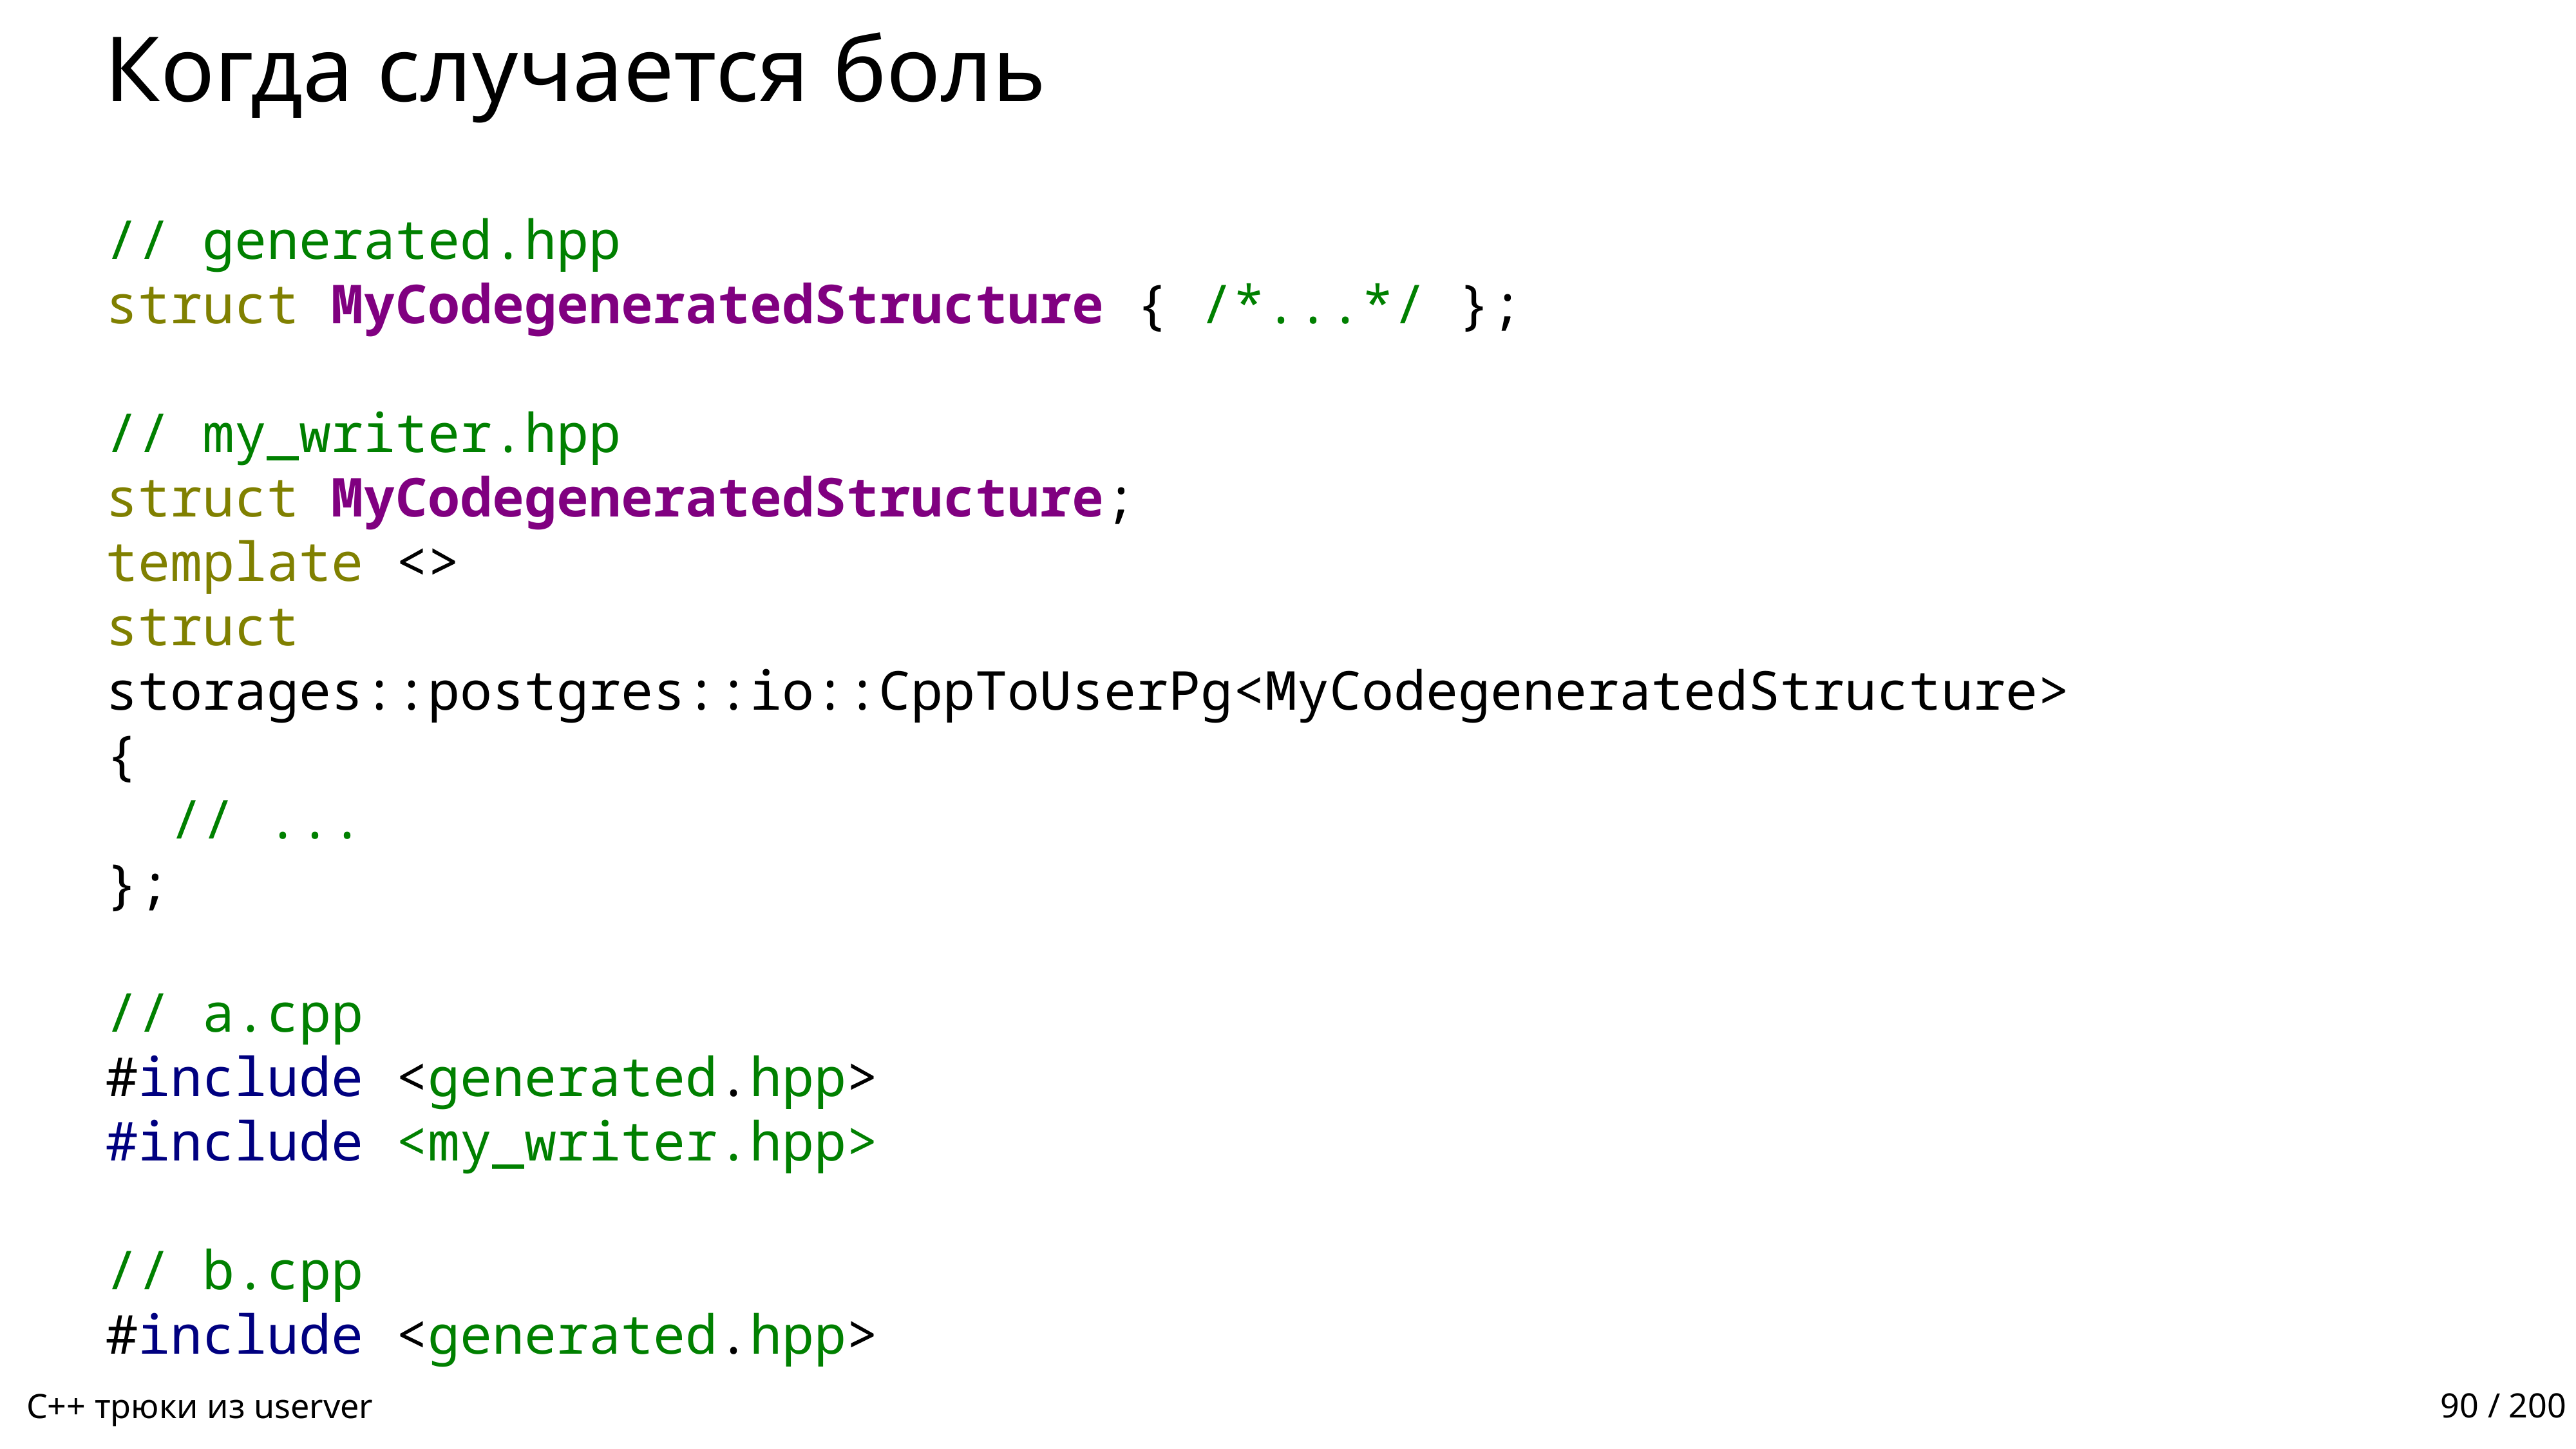

Когда случается боль
# // generated.hpp
struct MyCodegeneratedStructure { /*...*/ };
// my_writer.hpp
struct MyCodegeneratedStructure;
template <>
struct storages::postgres::io::CppToUserPg<MyCodegeneratedStructure> {
 // ...
};
// a.cpp
#include <generated.hpp>
#include <my_writer.hpp>
// b.cpp
#include <generated.hpp>
C++ трюки из userver